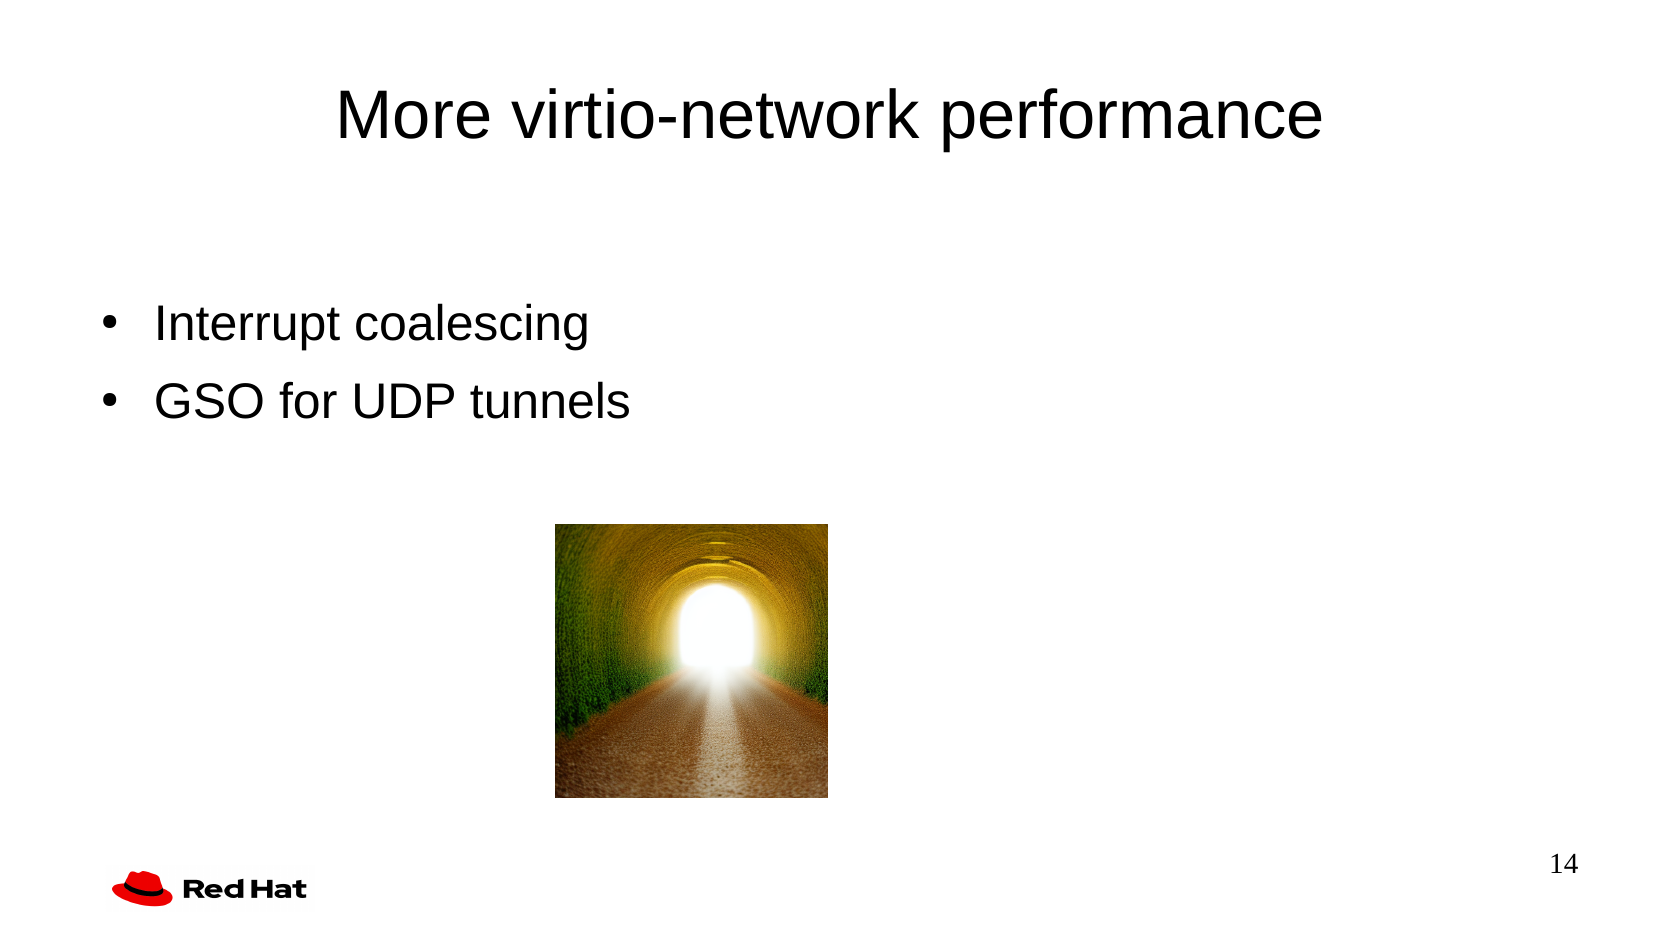

# More virtio-network performance
Interrupt coalescing
GSO for UDP tunnels
14